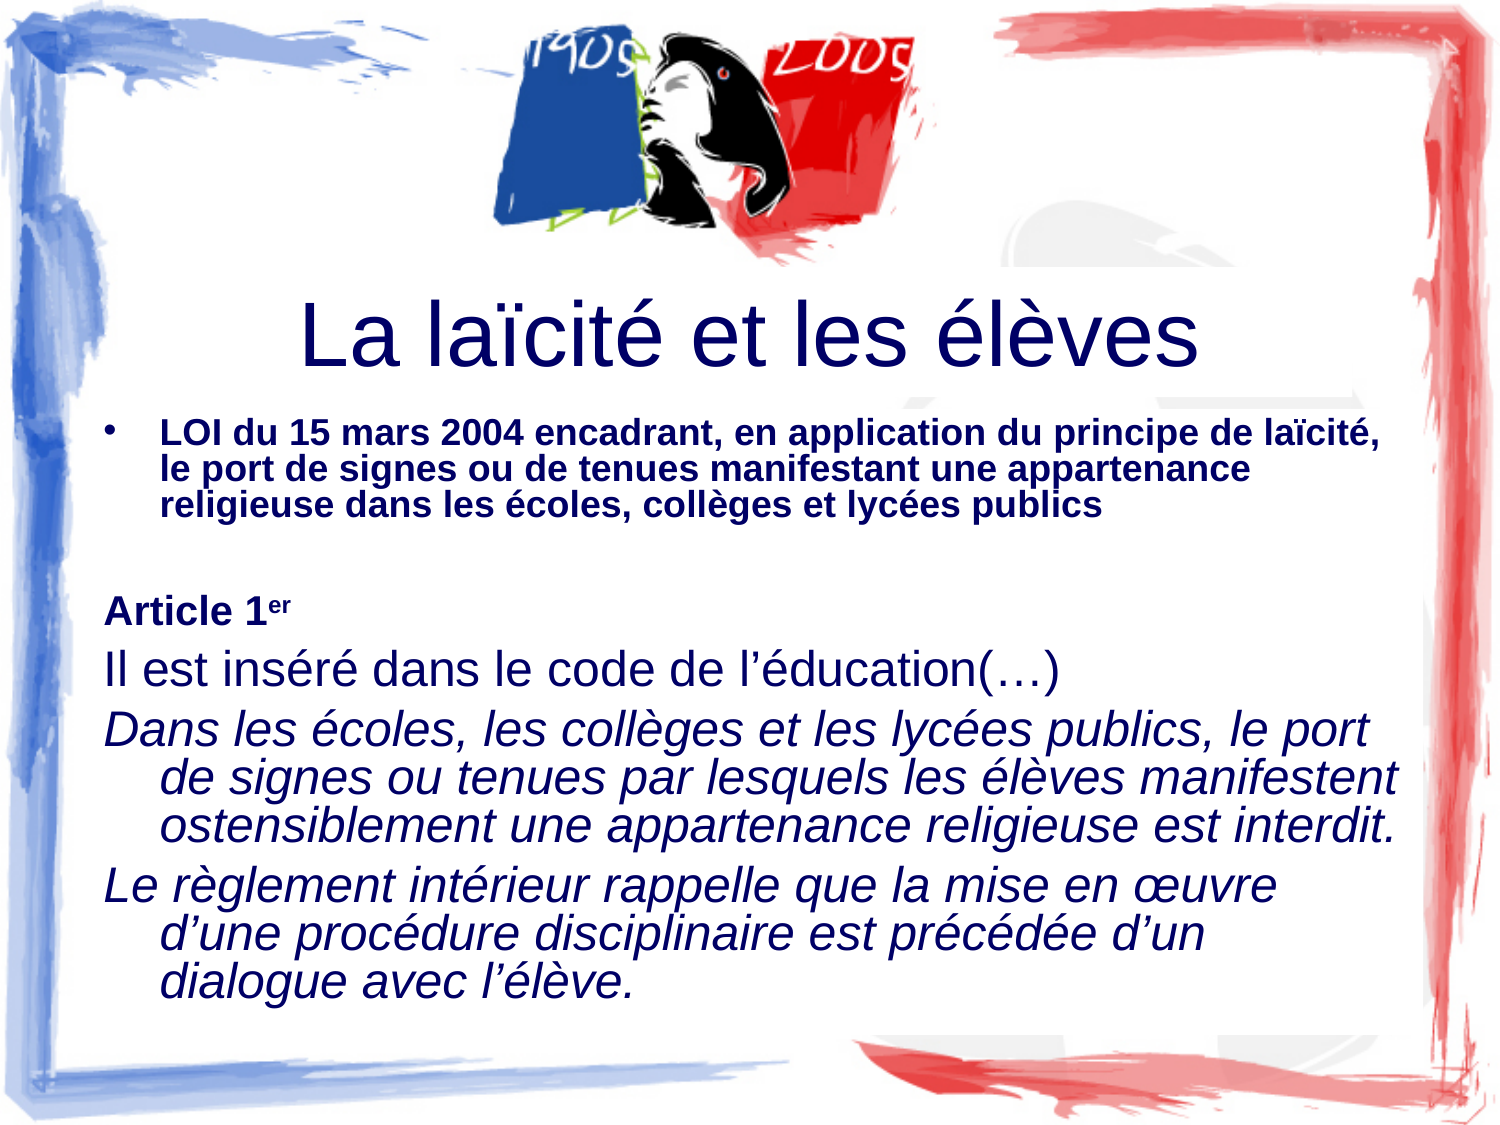

# La laïcité et les élèves
LOI du 15 mars 2004 encadrant, en application du principe de laïcité, le port de signes ou de tenues manifestant une appartenance religieuse dans les écoles, collèges et lycées publics
Article 1er
Il est inséré dans le code de l’éducation(…)
Dans les écoles, les collèges et les lycées publics, le port de signes ou tenues par lesquels les élèves manifestent ostensiblement une appartenance religieuse est interdit.
Le règlement intérieur rappelle que la mise en œuvre d’une procédure disciplinaire est précédée d’un dialogue avec l’élève.